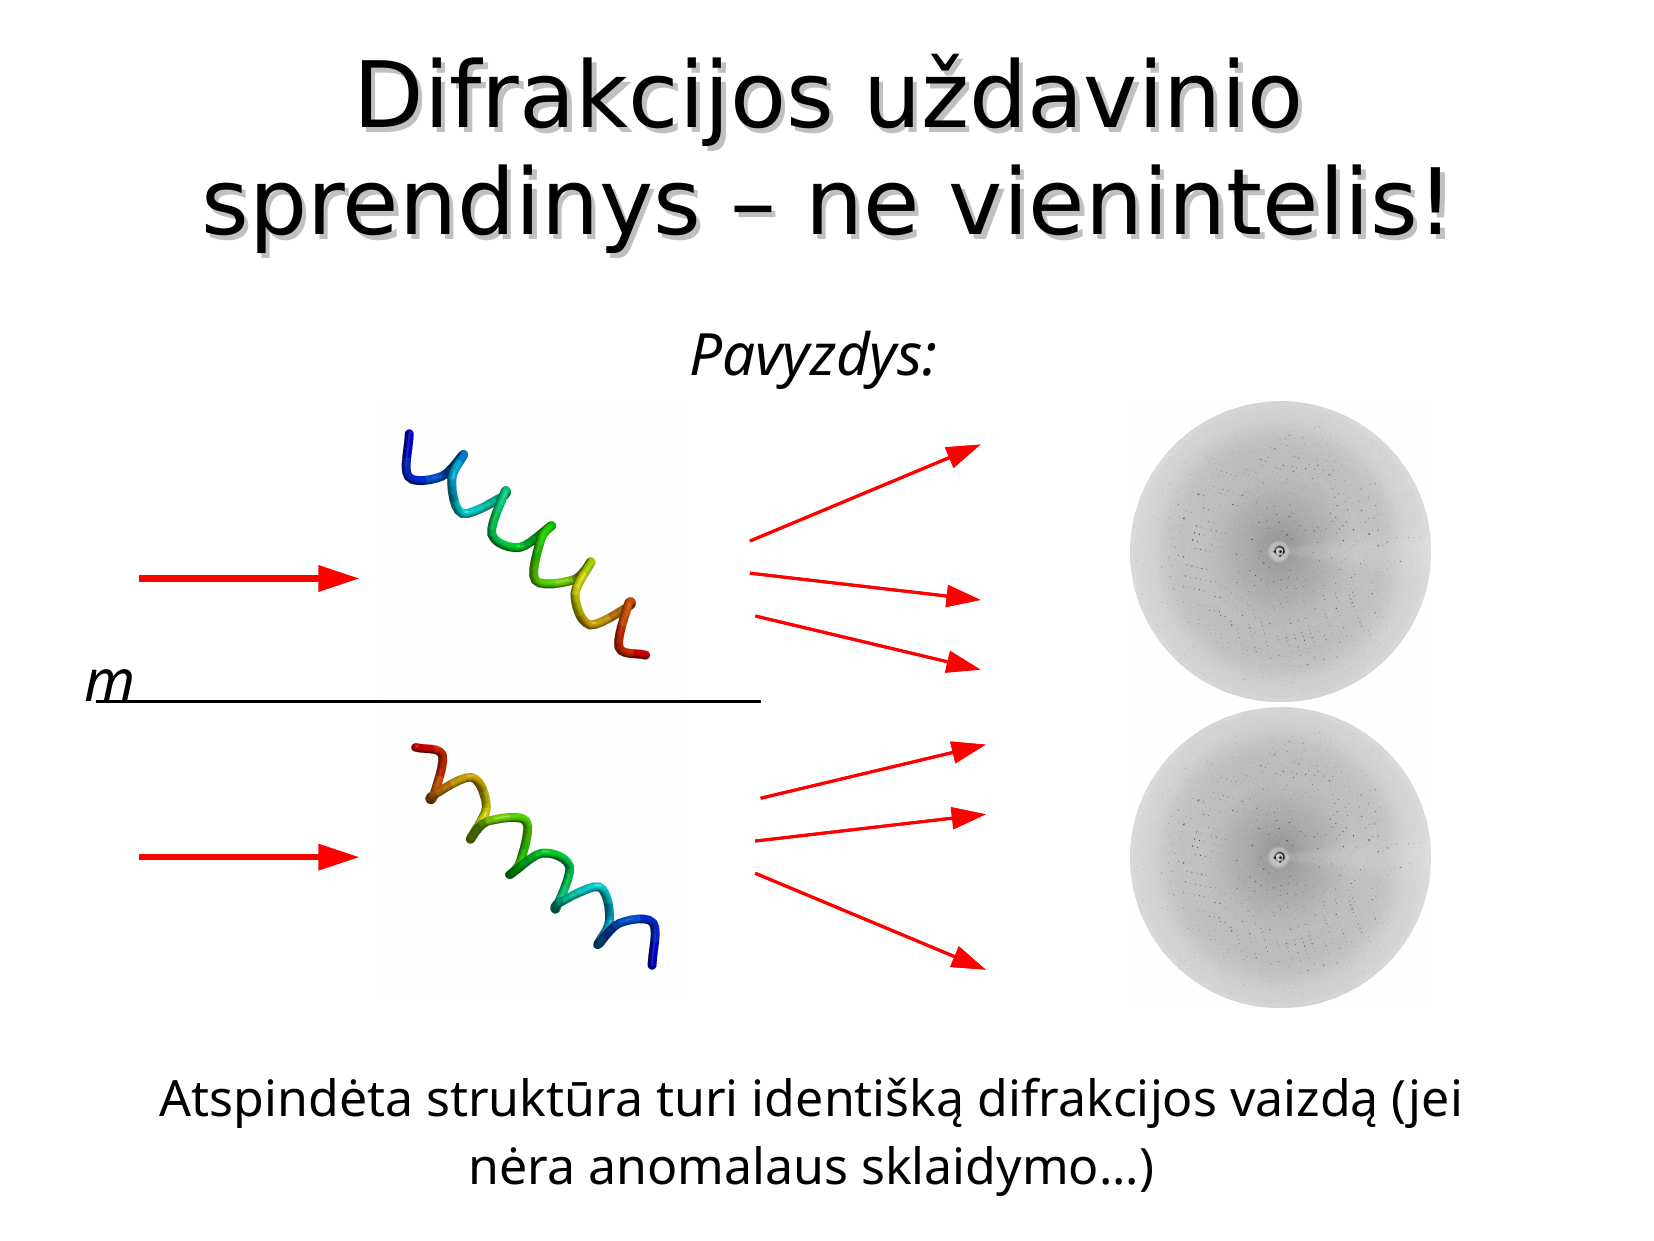

# Difrakcijos uždavinio sprendinys – ne vienintelis!
Pavyzdys:
m
Atspindėta struktūra turi identišką difrakcijos vaizdą (jei nėra anomalaus sklaidymo...)